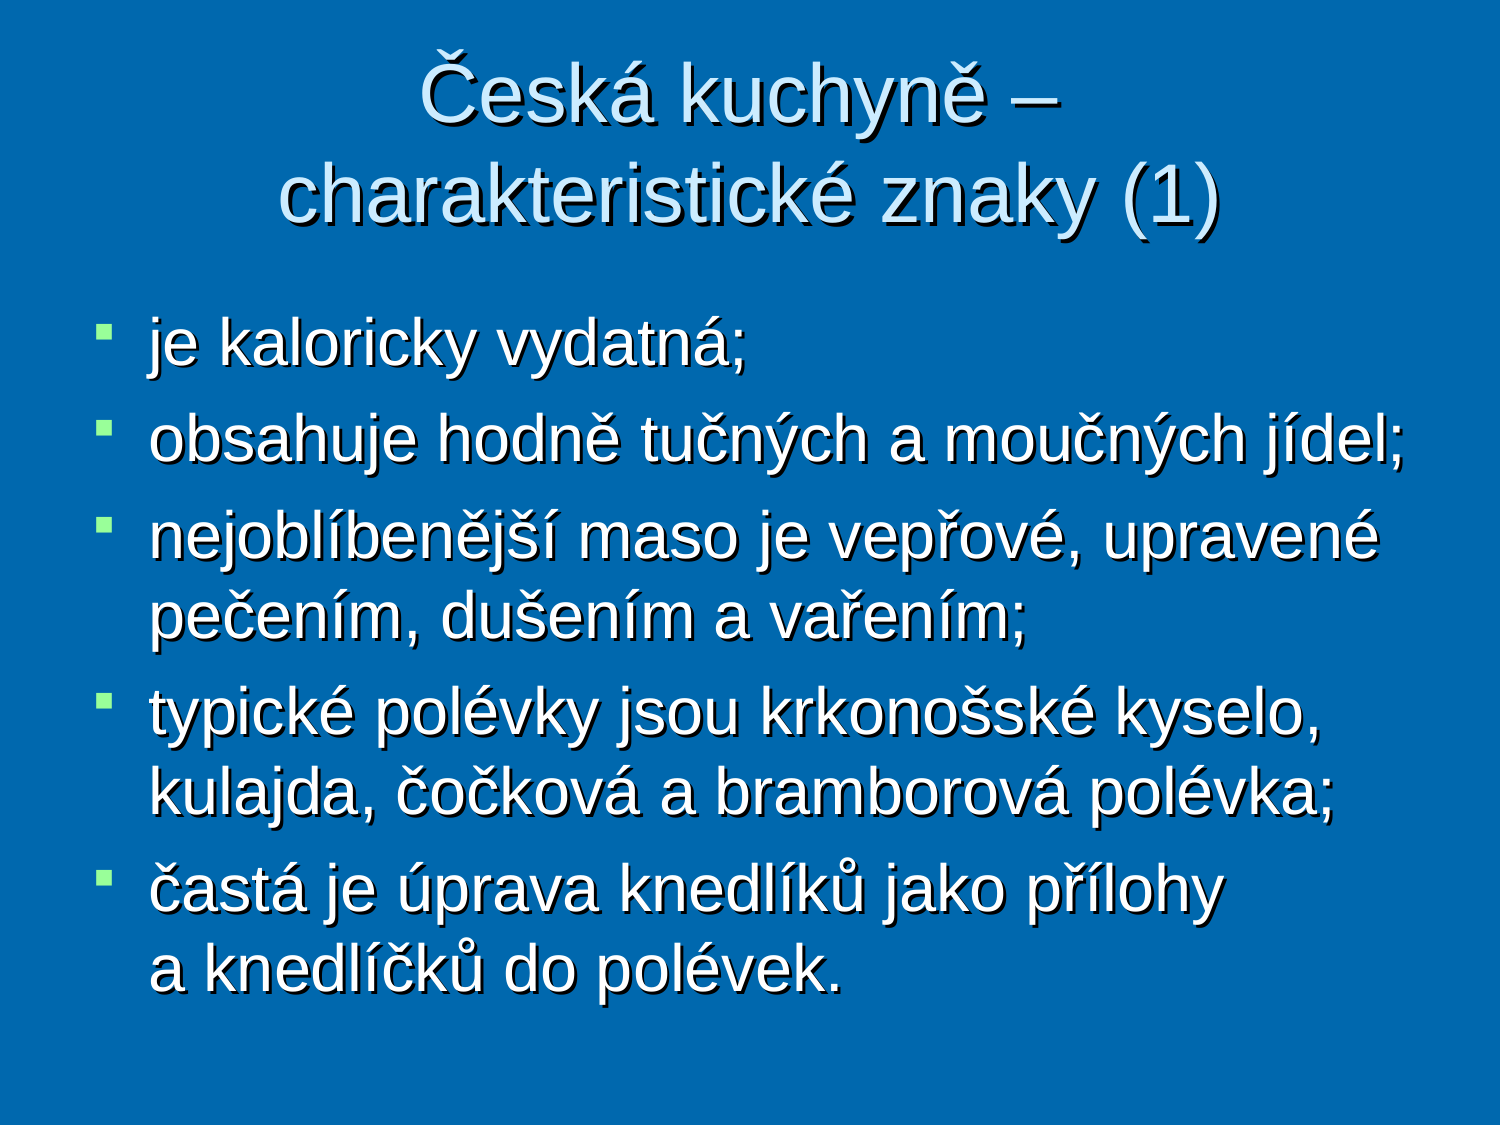

# Česká kuchyně – charakteristické znaky (1)
je kaloricky vydatná;
obsahuje hodně tučných a moučných jídel;
nejoblíbenější maso je vepřové, upravené pečením, dušením a vařením;
typické polévky jsou krkonošské kyselo, kulajda, čočková a bramborová polévka;
častá je úprava knedlíků jako přílohy
a knedlíčků do polévek.